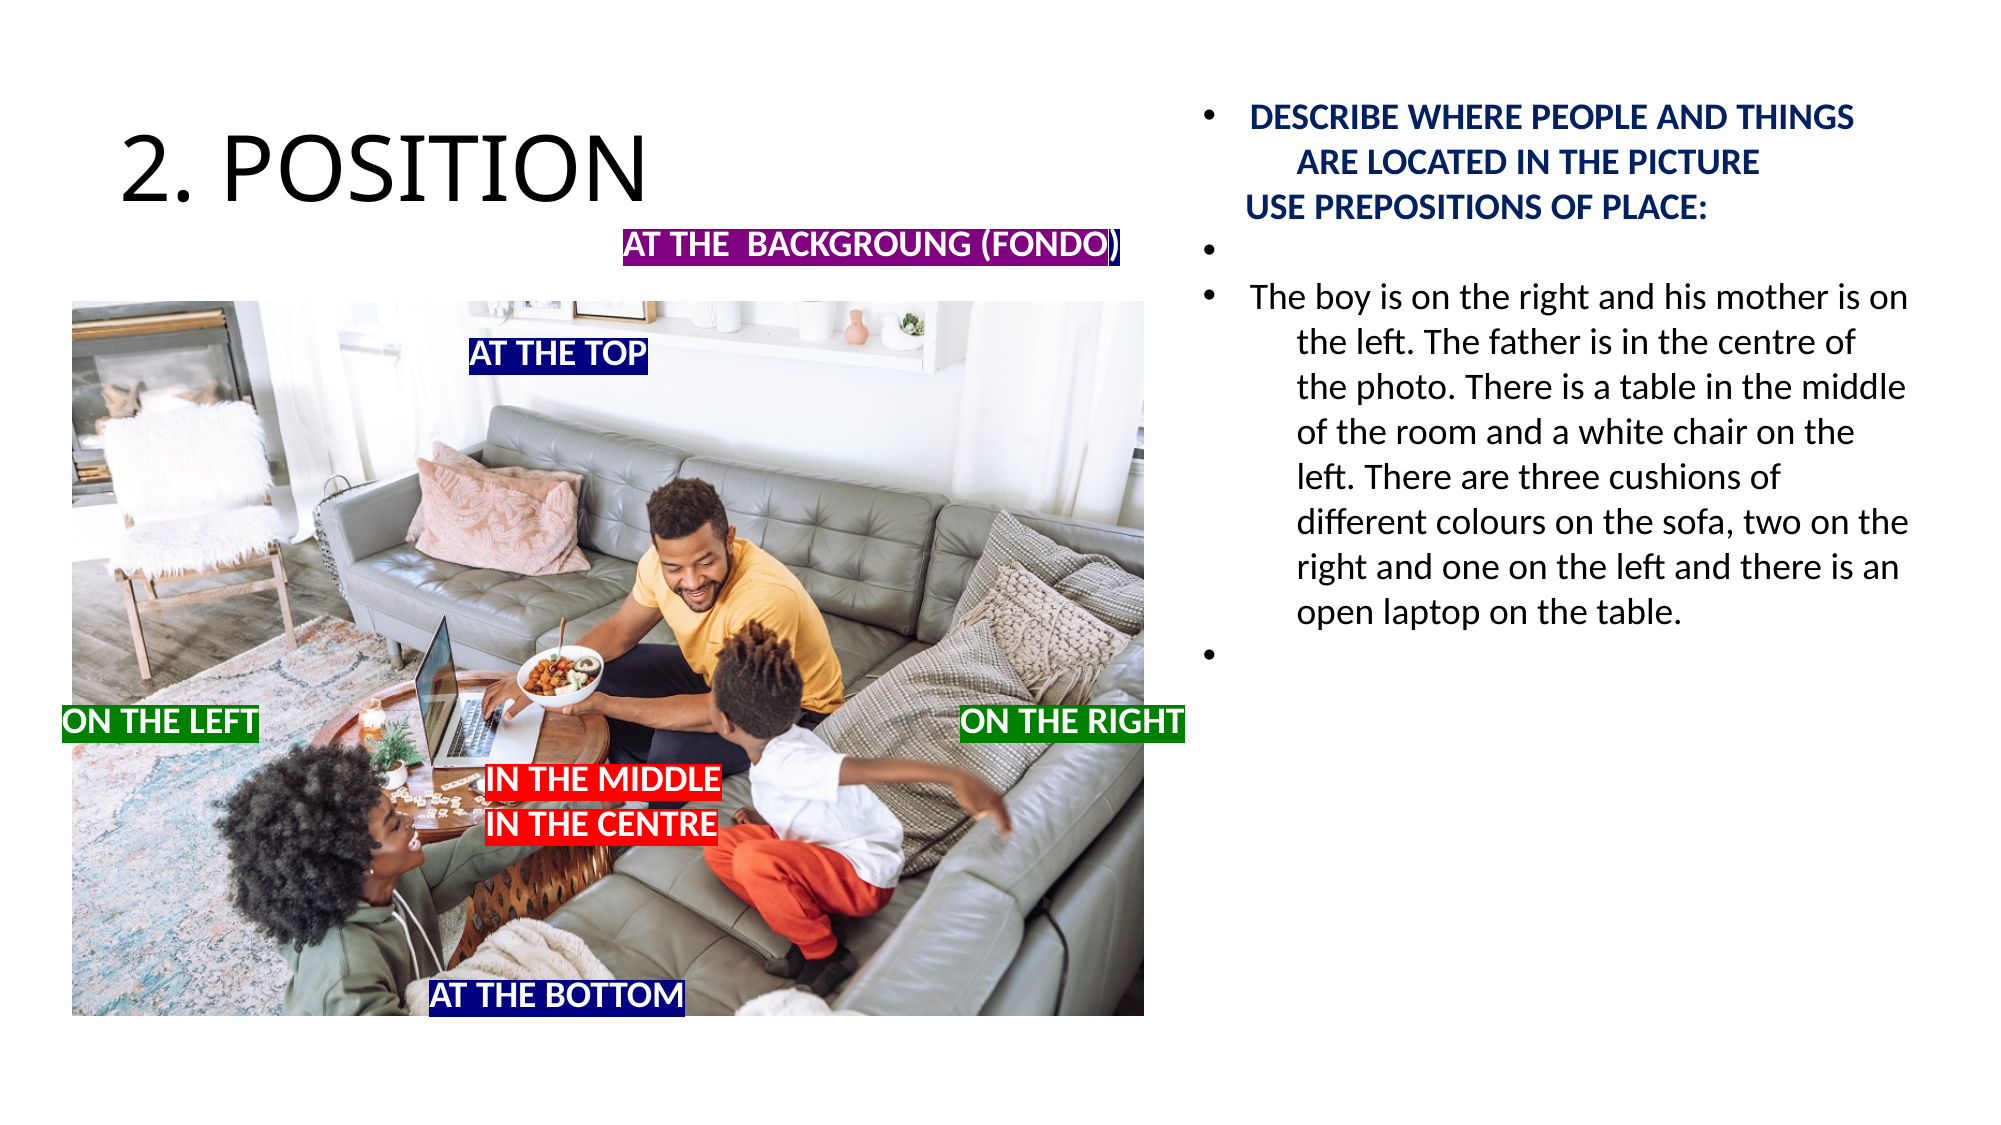

# 2. POSITION
DESCRIBE WHERE PEOPLE AND THINGS ARE LOCATED IN THE PICTURE
 USE PREPOSITIONS OF PLACE:
The boy is on the right and his mother is on the left. The father is in the centre of the photo. There is a table in the middle of the room and a white chair on the left. There are three cushions of different colours on the sofa, two on the right and one on the left and there is an open laptop on the table.
AT THE BACKGROUNG (FONDO)
AT THE TOP
ON THE LEFT
ON THE RIGHT
IN THE MIDDLE
IN THE CENTRE
AT THE BOTTOM